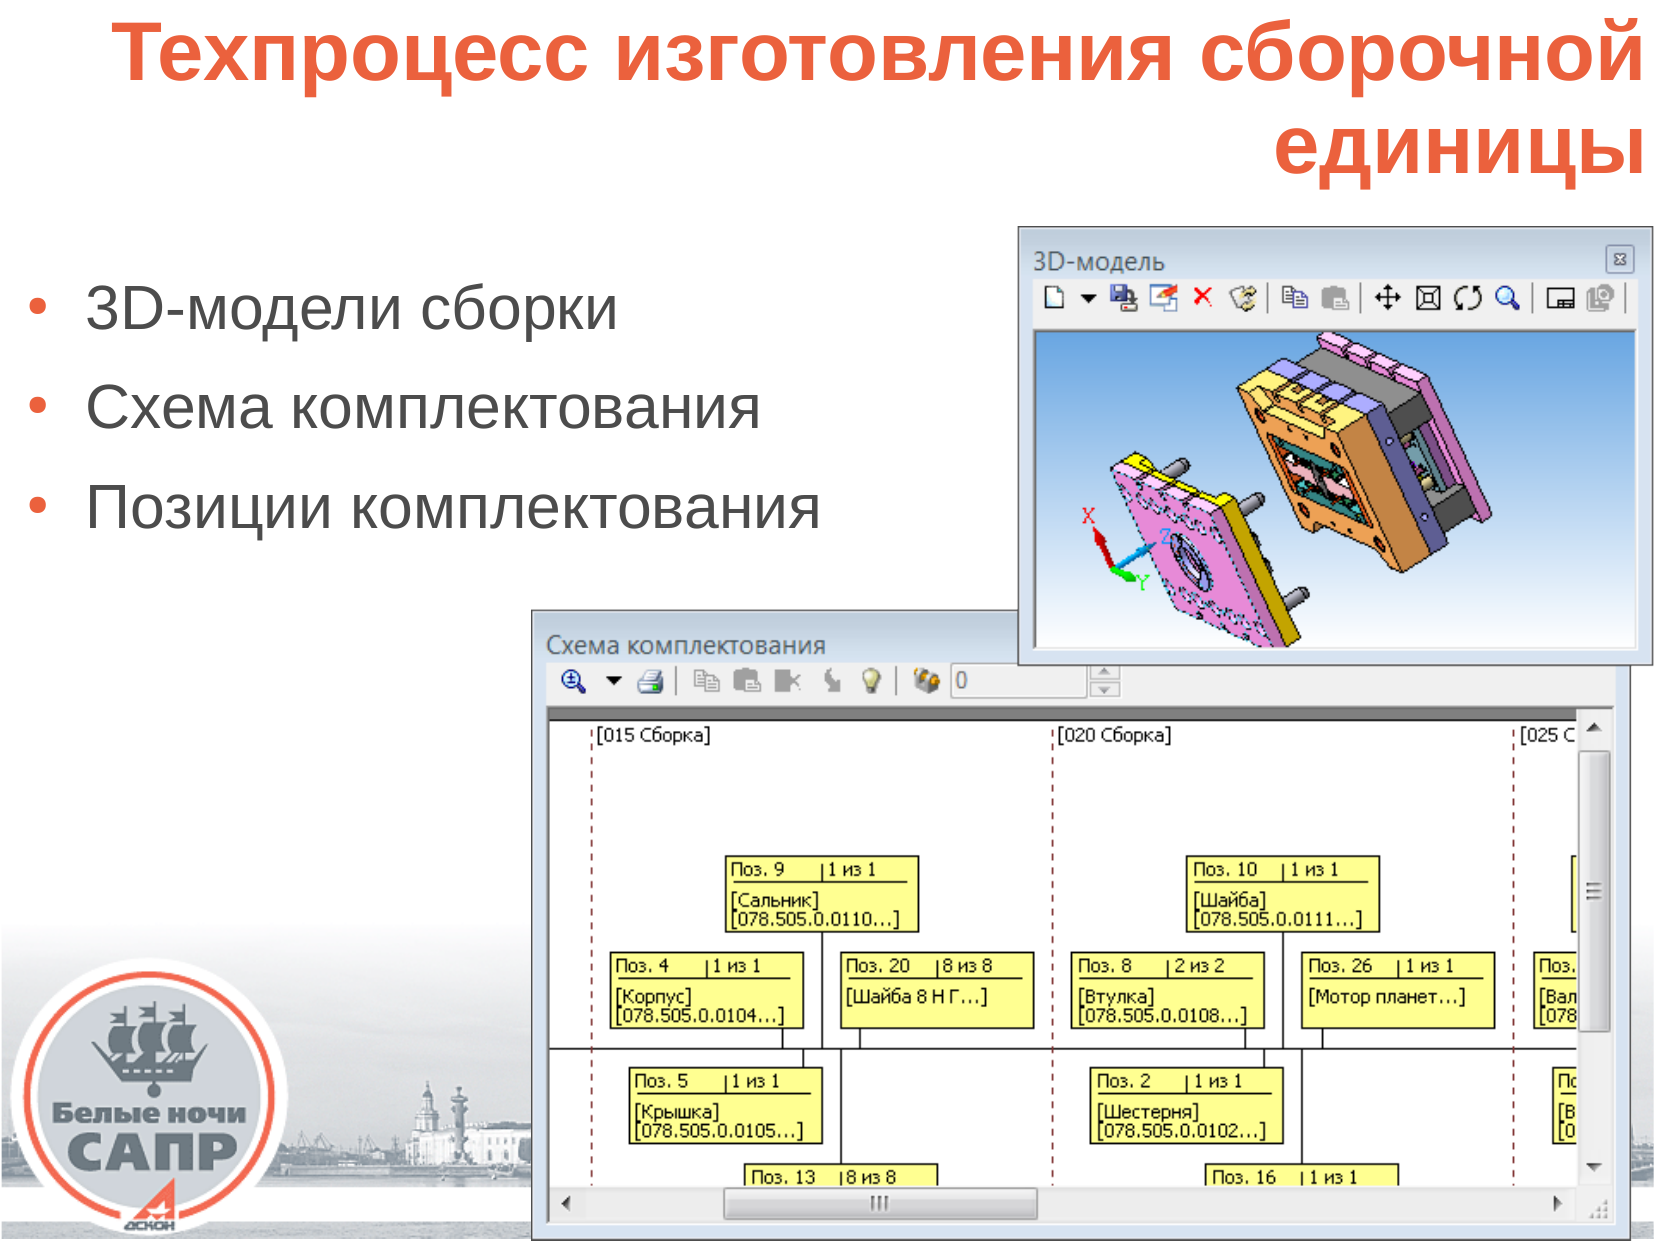

# Техпроцесс изготовления сборочной единицы
3D-модели сборки
Схема комплектования
Позиции комплектования